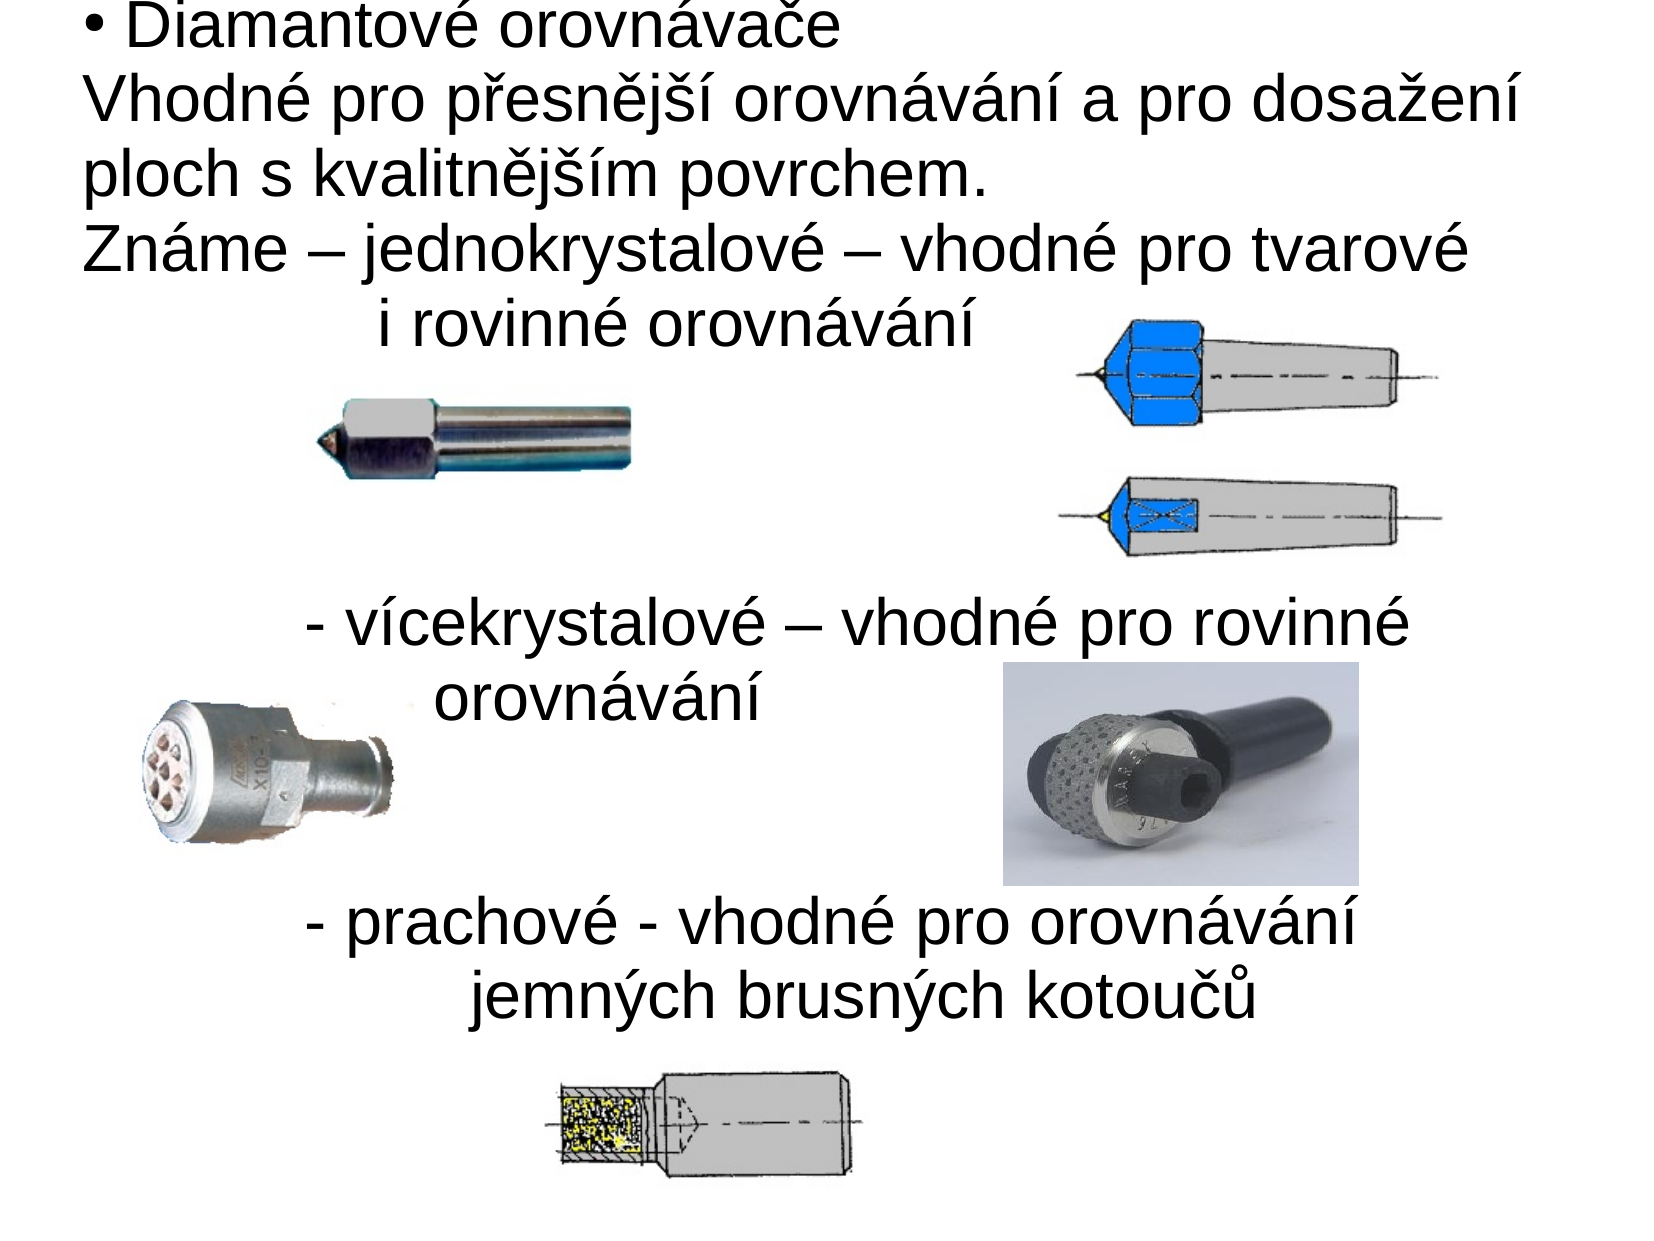

# Diamantové orovnávače
Vhodné pro přesnější orovnávání a pro dosažení ploch s kvalitnějším povrchem.
Známe – jednokrystalové – vhodné pro tvarové
				i rovinné orovnávání
 - vícekrystalové – vhodné pro rovinné orovnávání
 - prachové - vhodné pro orovnávání jemných brusných kotoučů